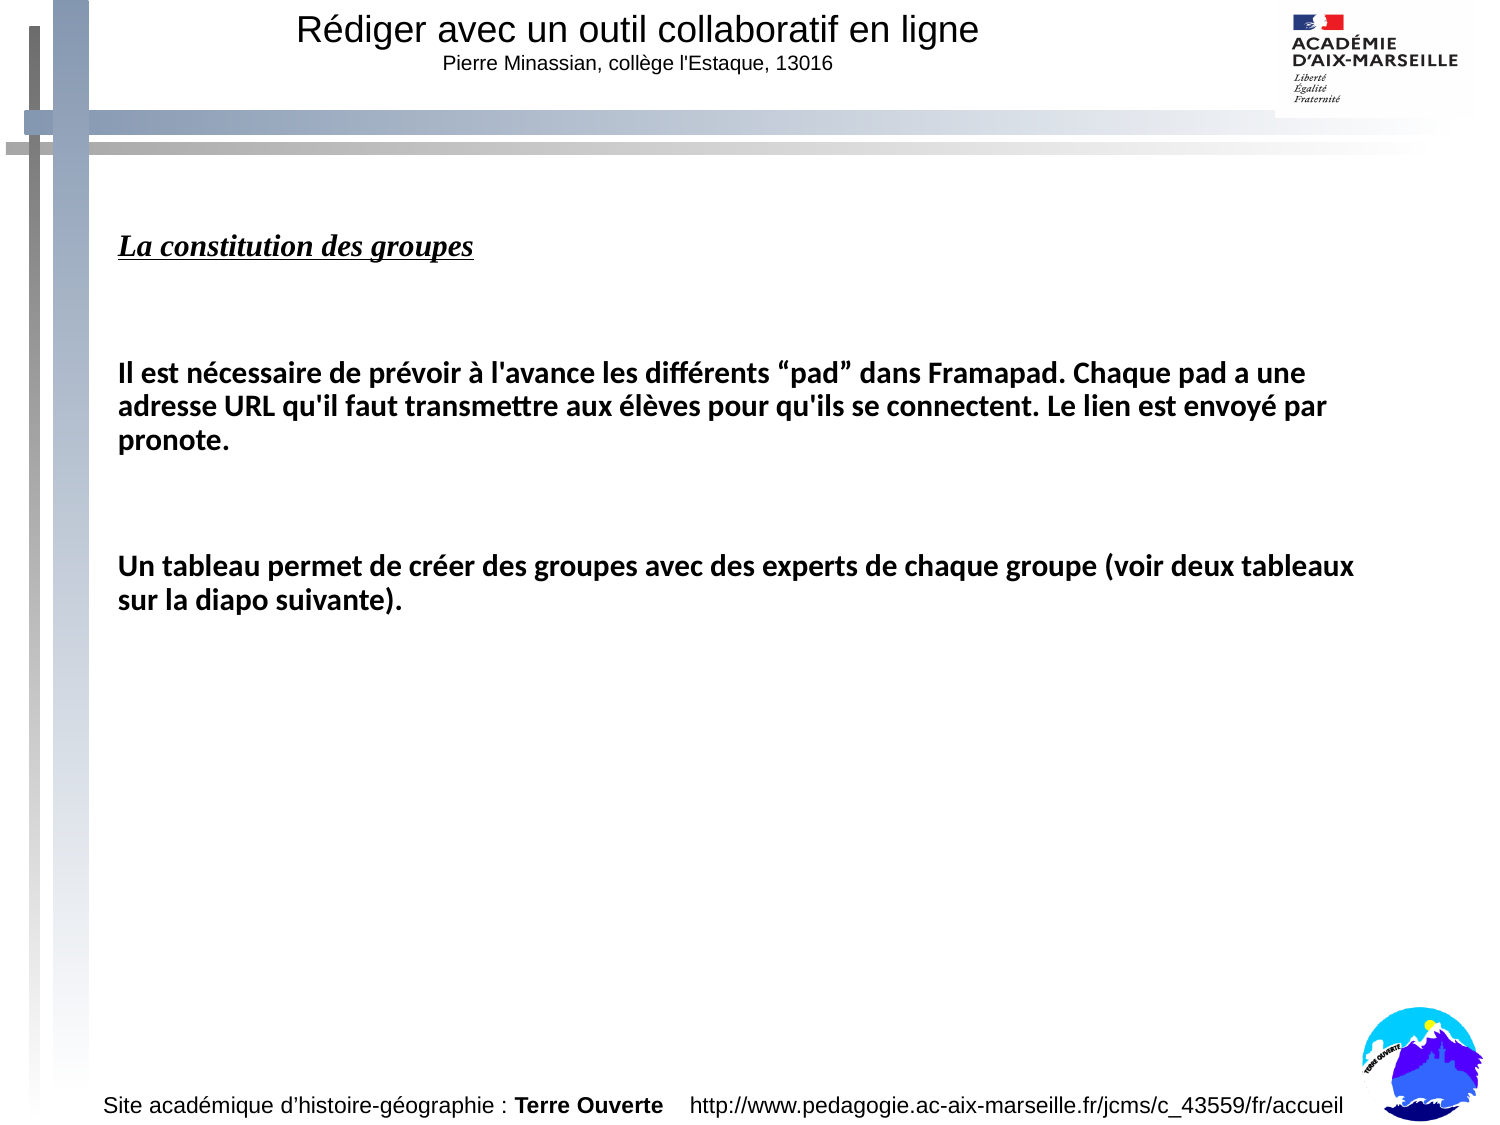

Rédiger avec un outil collaboratif en ligne
Pierre Minassian, collège l'Estaque, 13016
# La constitution des groupes
Il est nécessaire de prévoir à l'avance les différents “pad” dans Framapad. Chaque pad a une adresse URL qu'il faut transmettre aux élèves pour qu'ils se connectent. Le lien est envoyé par pronote.
Un tableau permet de créer des groupes avec des experts de chaque groupe (voir deux tableaux sur la diapo suivante).
Site académique d’histoire-géographie : Terre Ouverte http://www.pedagogie.ac-aix-marseille.fr/jcms/c_43559/fr/accueil